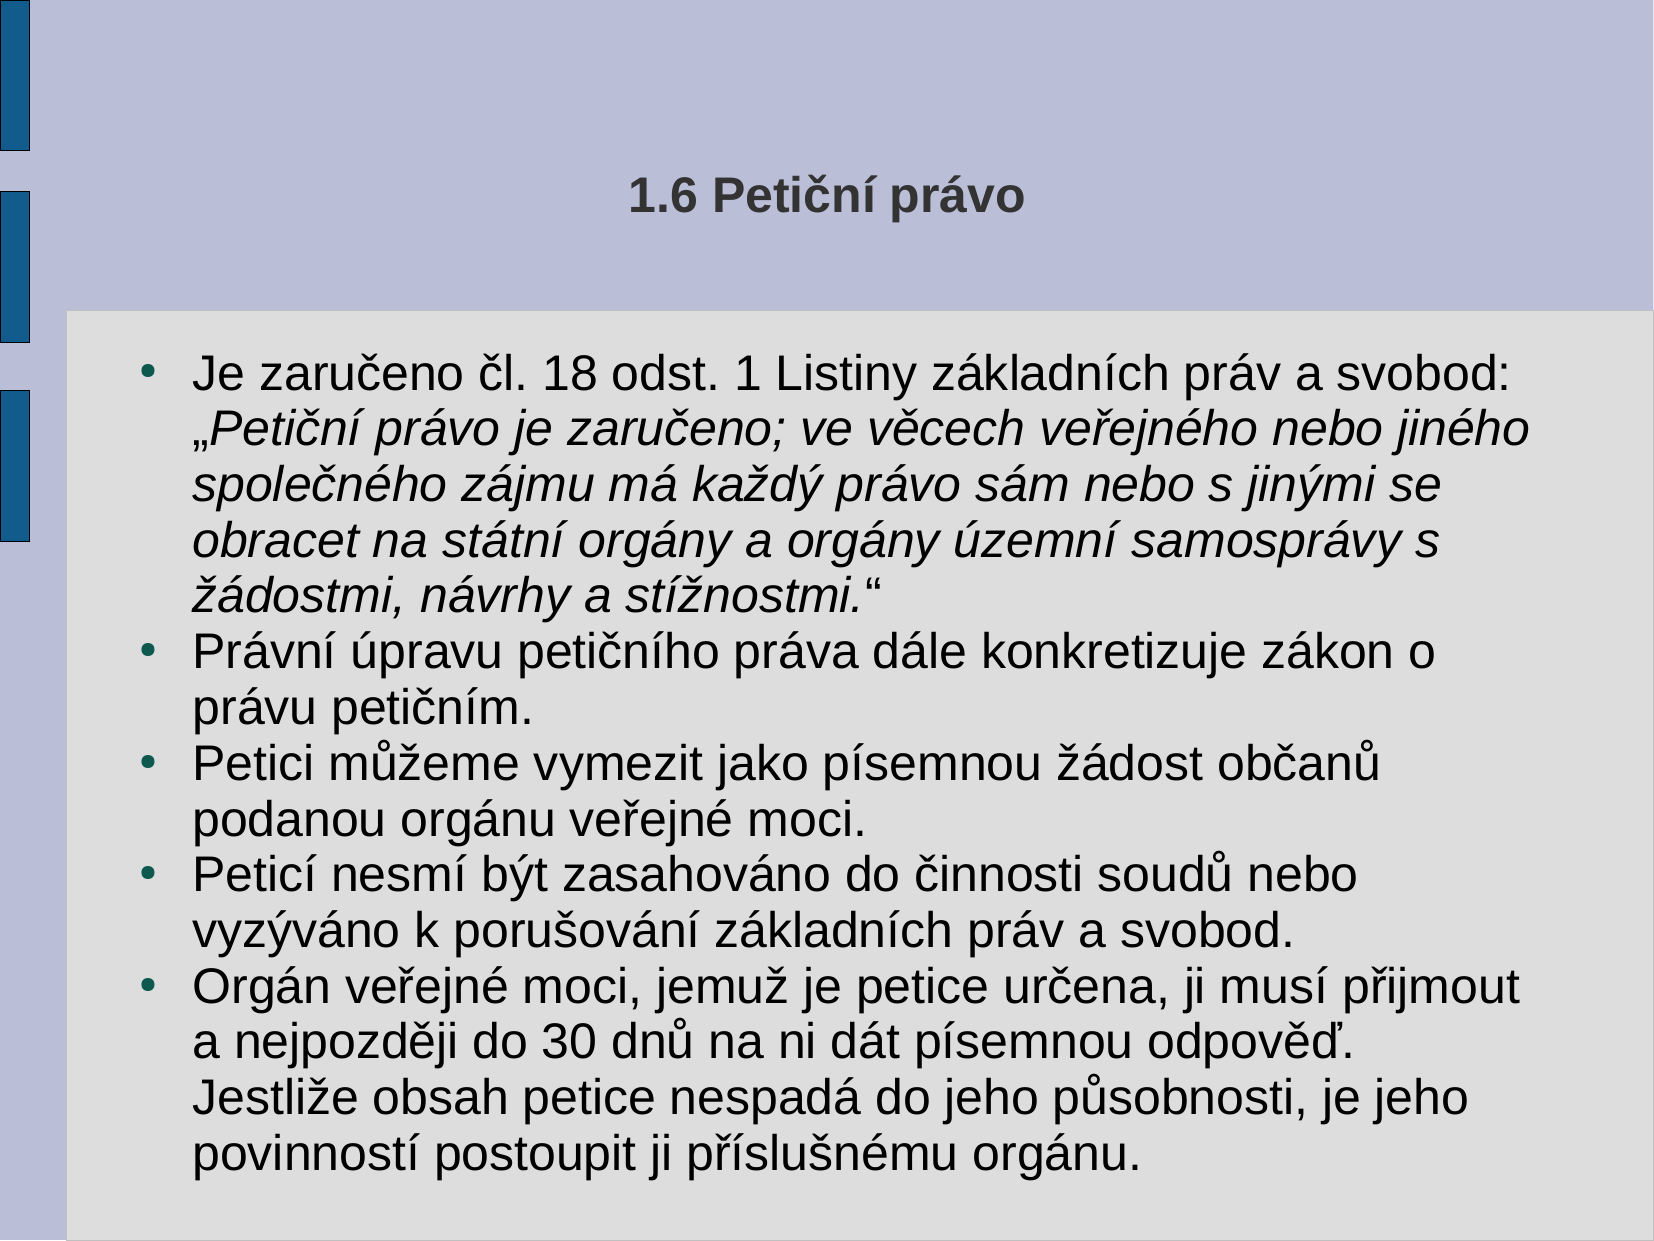

# 1.6 Petiční právo
Je zaručeno čl. 18 odst. 1 Listiny základních práv a svobod: „Petiční právo je zaručeno; ve věcech veřejného nebo jiného společného zájmu má každý právo sám nebo s jinými se obracet na státní orgány a orgány územní samosprávy s žádostmi, návrhy a stížnostmi.“
Právní úpravu petičního práva dále konkretizuje zákon o právu petičním.
Petici můžeme vymezit jako písemnou žádost občanů podanou orgánu veřejné moci.
Peticí nesmí být zasahováno do činnosti soudů nebo vyzýváno k porušování základních práv a svobod.
Orgán veřejné moci, jemuž je petice určena, ji musí přijmout a nejpozději do 30 dnů na ni dát písemnou odpověď. Jestliže obsah petice nespadá do jeho působnosti, je jeho povinností postoupit ji příslušnému orgánu.